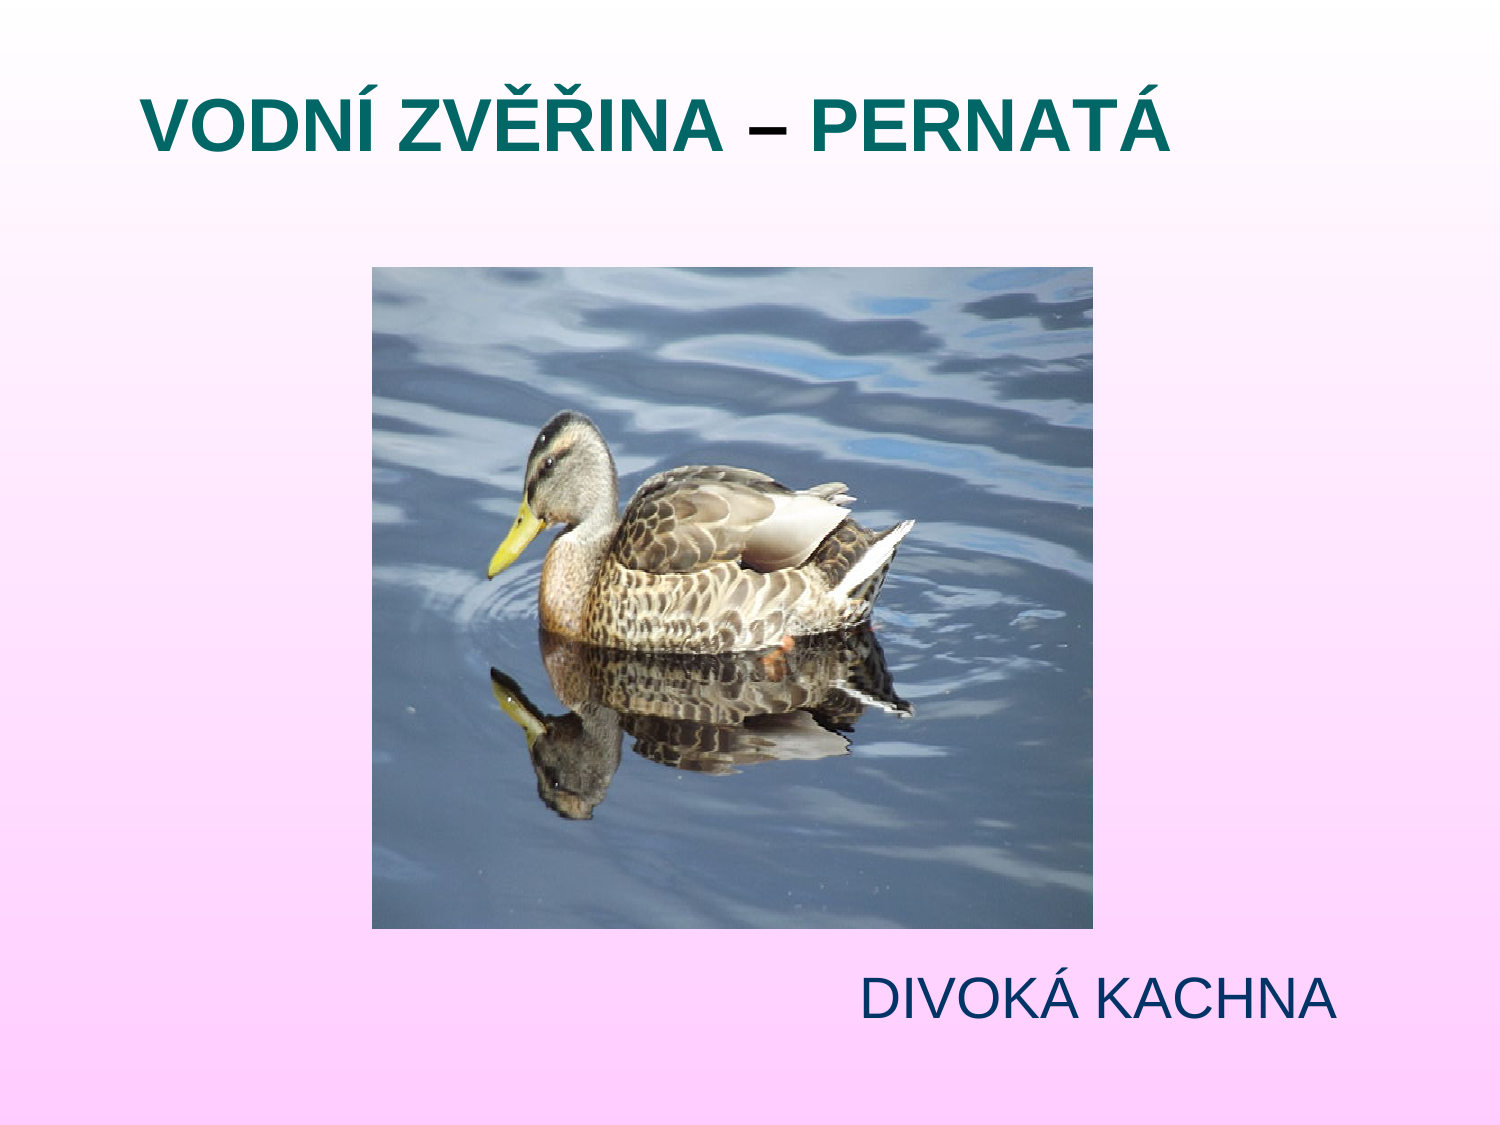

# VODNÍ ZVĚŘINA – PERNATÁ
DIVOKÁ KACHNA